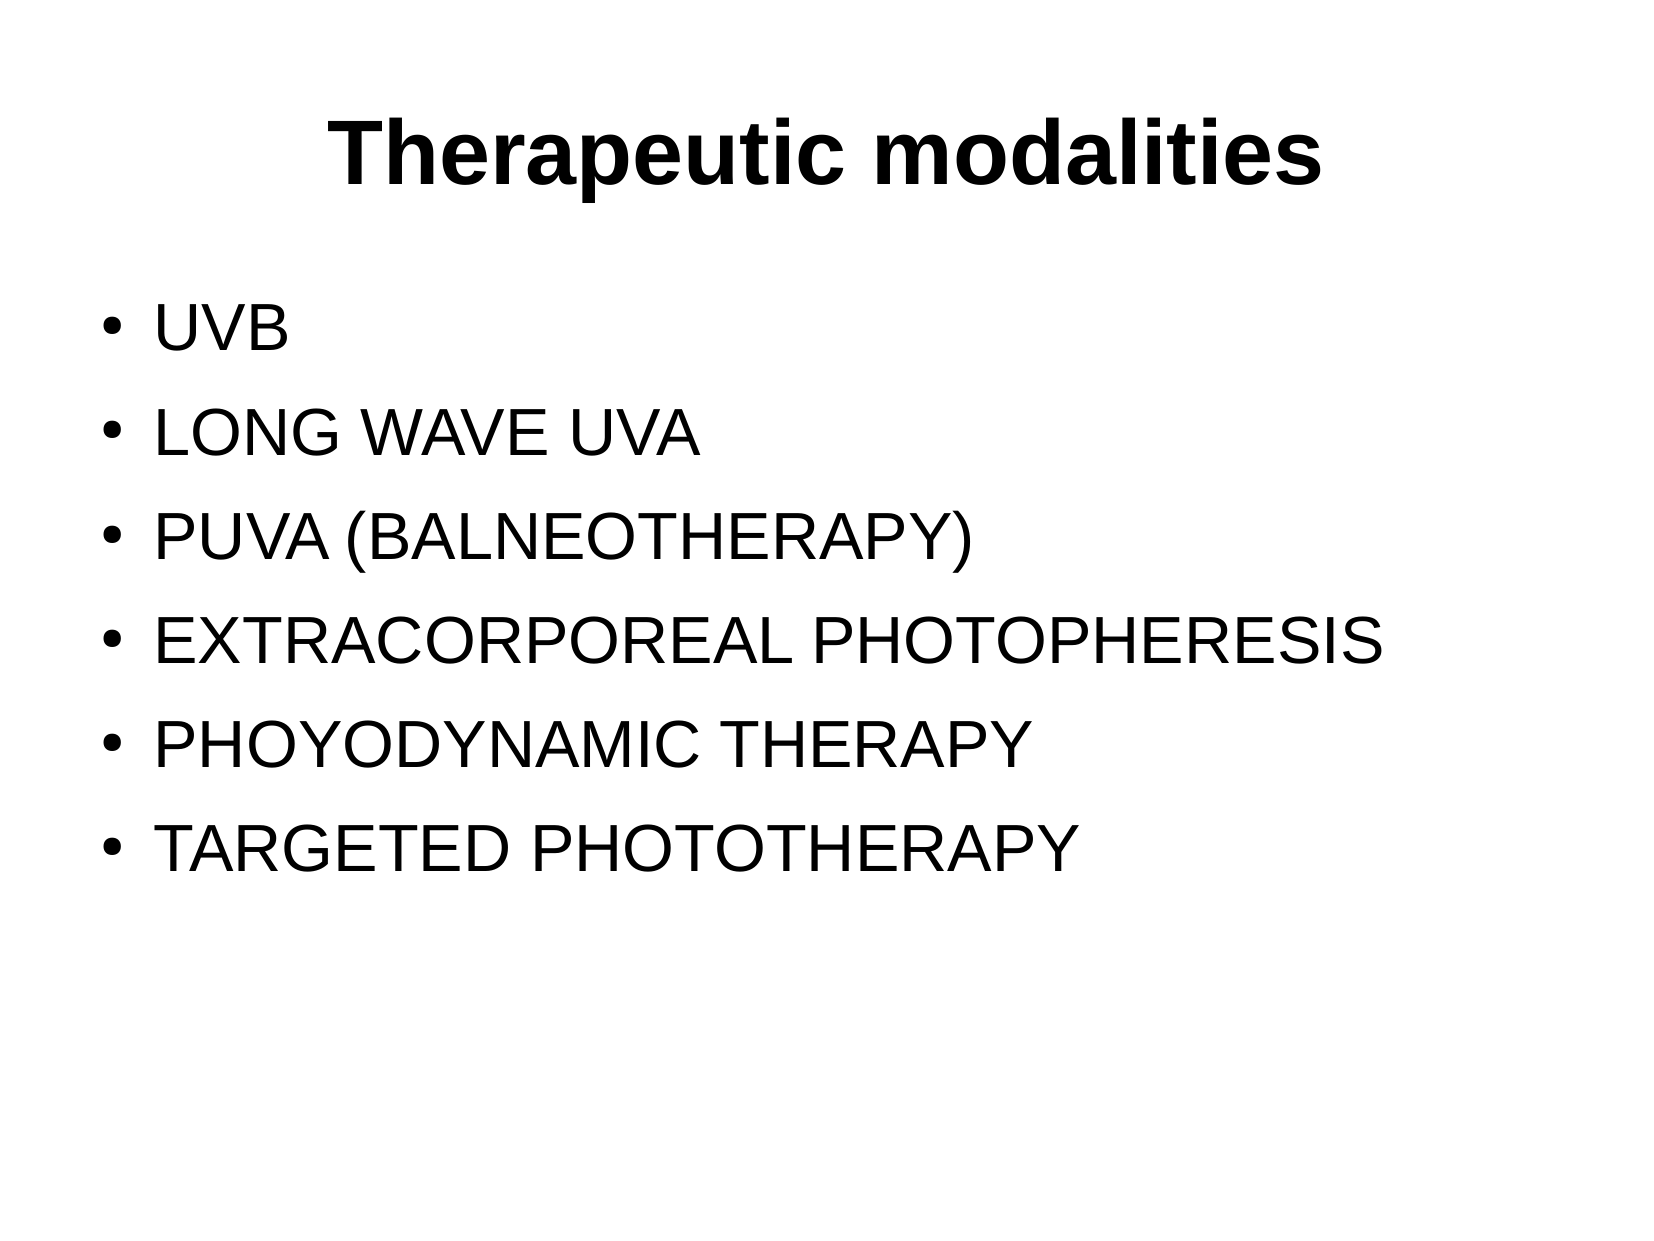

# Therapeutic modalities
UVB
LONG WAVE UVA
PUVA (BALNEOTHERAPY)
EXTRACORPOREAL PHOTOPHERESIS
PHOYODYNAMIC THERAPY
TARGETED PHOTOTHERAPY